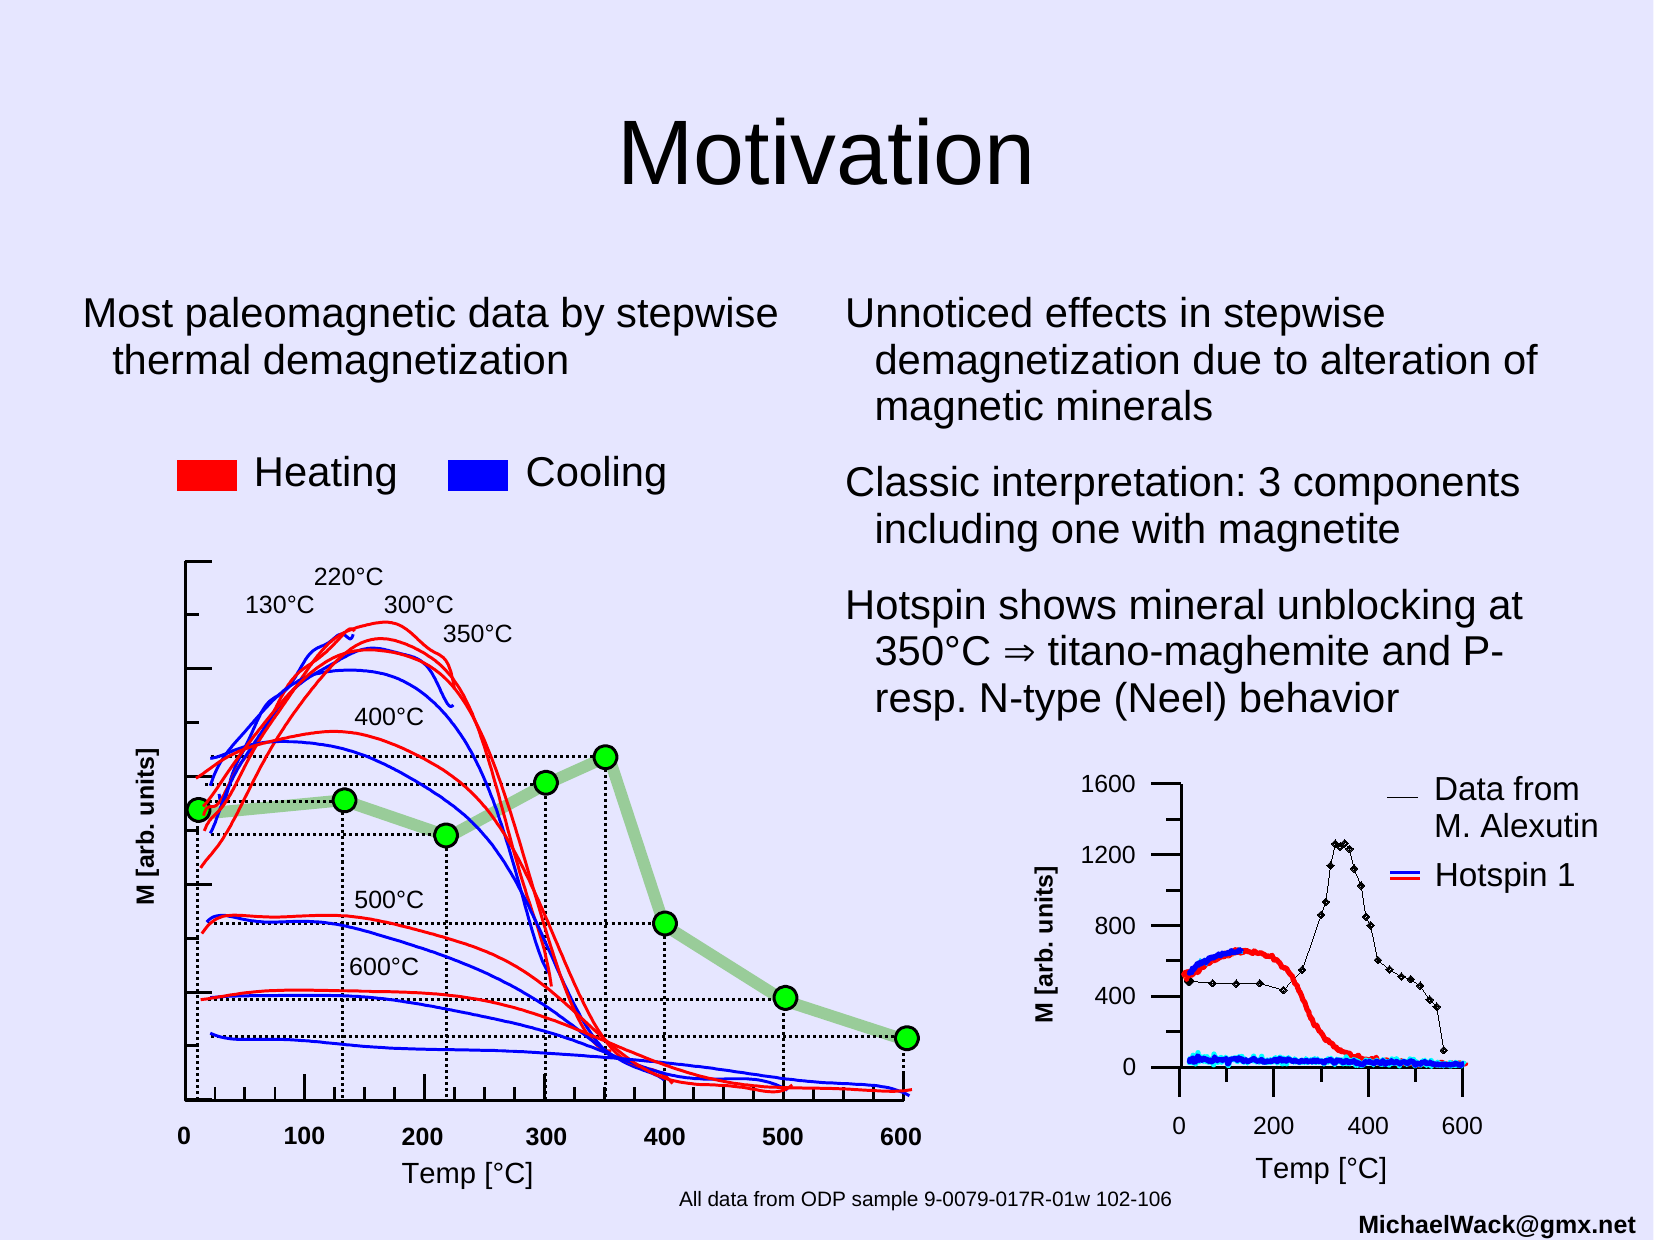

# Motivation
Most paleomagnetic data by stepwise thermal demagnetization
Unnoticed effects in stepwise demagnetization due to alteration of magnetic minerals
Classic interpretation: 3 components including one with magnetite
Hotspin shows mineral unblocking at 350°C ⇒ titano-maghemite and P- resp. N-type (Neel) behavior
Heating
Cooling
220°C
300°C
130°C
350°C
400°C
M [arb. units]
1600
Data from
M. Alexutin
1200
Hotspin 1
M [arb. units]
500°C
800
600°C
400
0
0
200
400
600
0
100
200
300
400
500
600
Temp [°C]
Temp [°C]
All data from ODP sample 9-0079-017R-01w 102-106